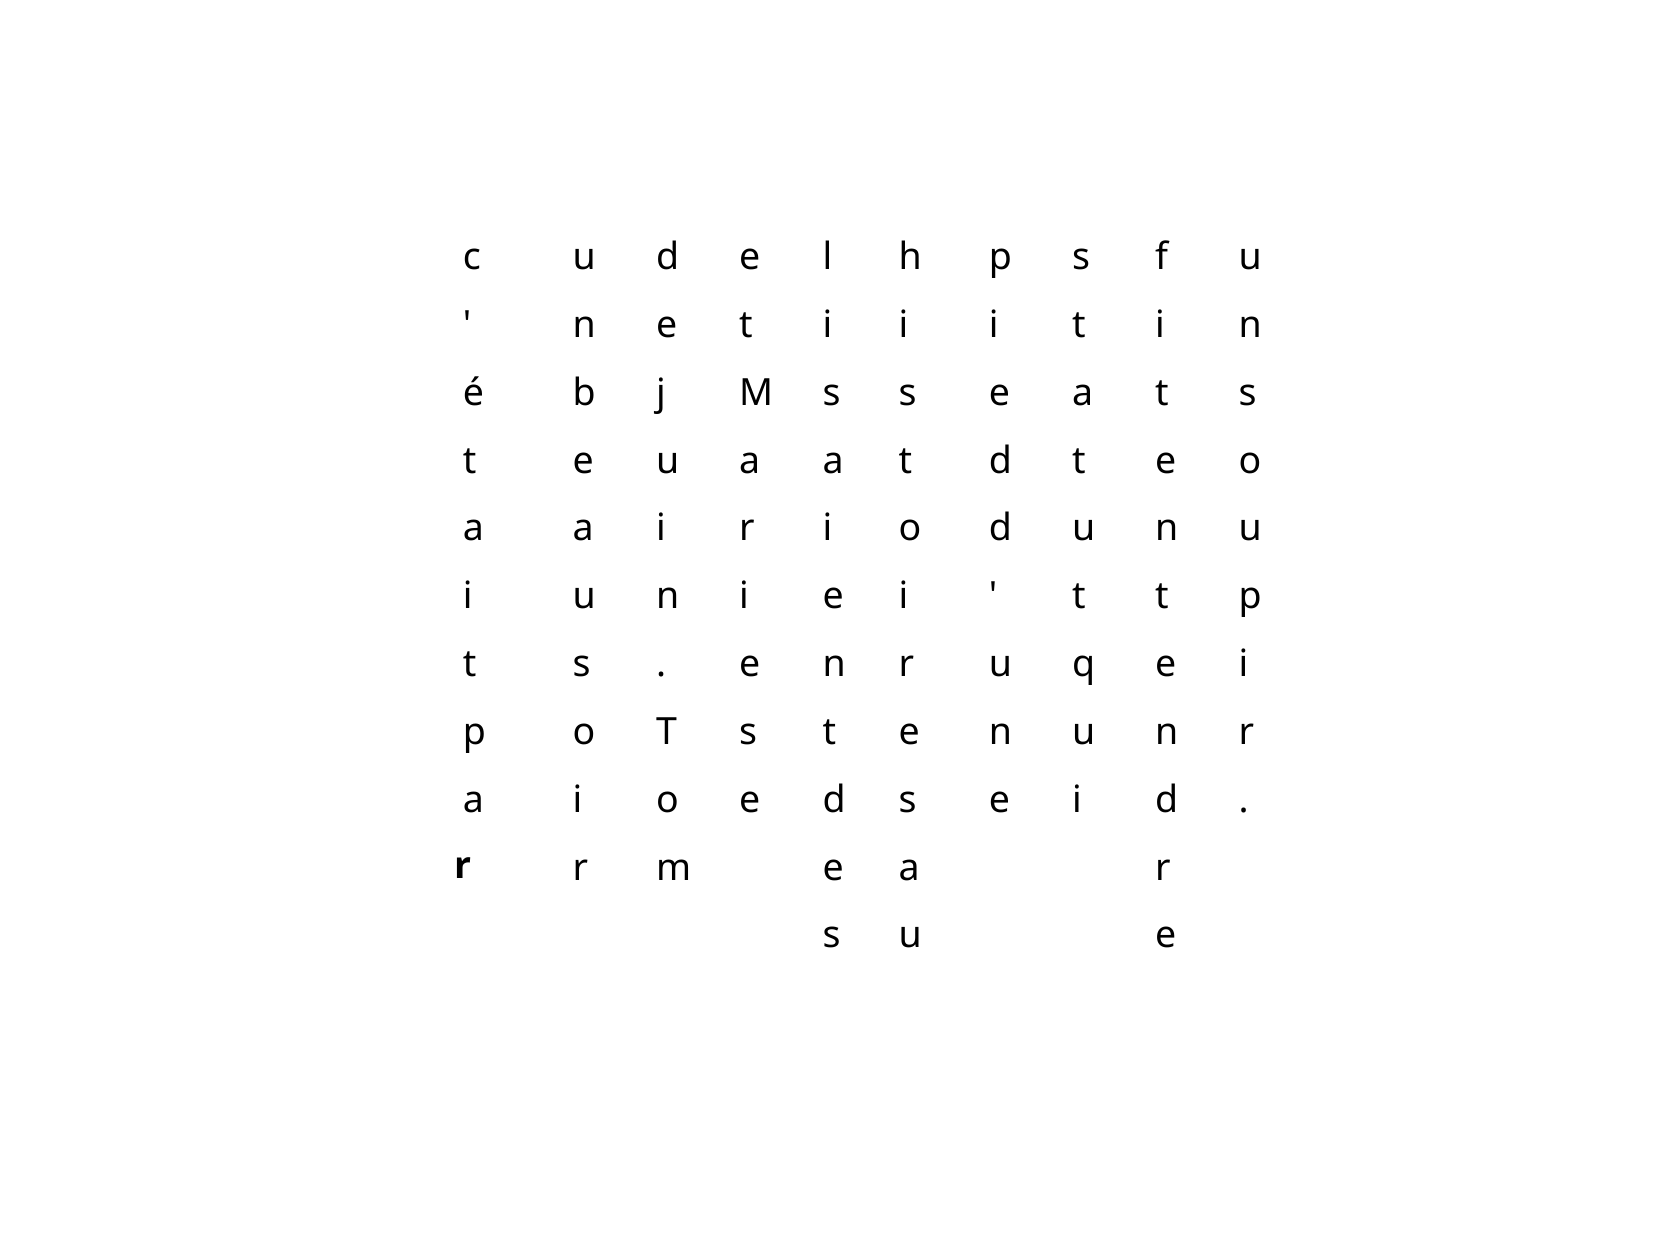

#
| c | u | d | e | l | h | p | s | f | u |
| --- | --- | --- | --- | --- | --- | --- | --- | --- | --- |
| ' | n | e | t | i | i | i | t | i | n |
| é | b | j | M | s | s | e | a | t | s |
| t | e | u | a | a | t | d | t | e | o |
| a | a | i | r | i | o | d | u | n | u |
| i | u | n | i | e | i | ' | t | t | p |
| t | s | . | e | n | r | u | q | e | i |
| p | o | T | s | t | e | n | u | n | r |
| a | i | o | e | d | s | e | i | d | . |
| r | r | m | | e | a | | | r | |
| | | | | s | u | | | e | |